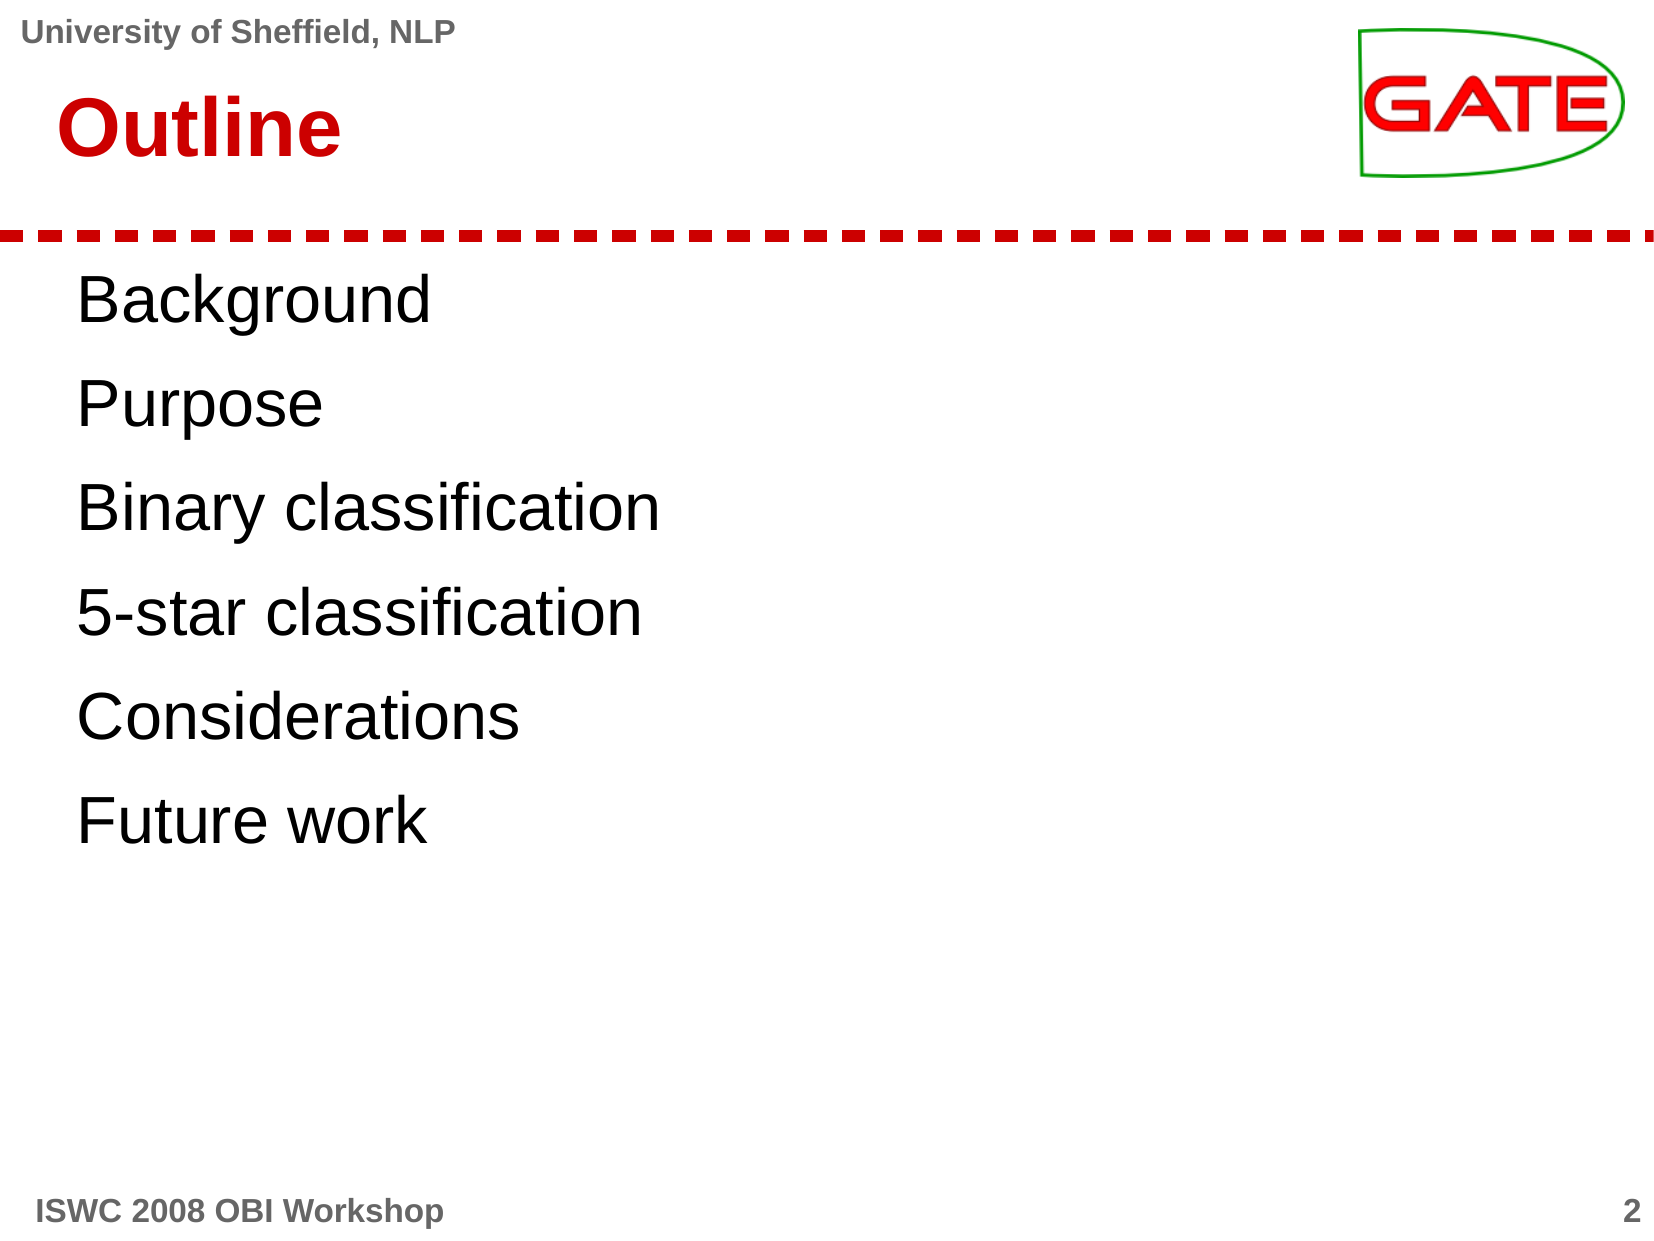

# Outline
Background
Purpose
Binary classification
5-star classification
Considerations
Future work
Some Meeting, Some Place
2